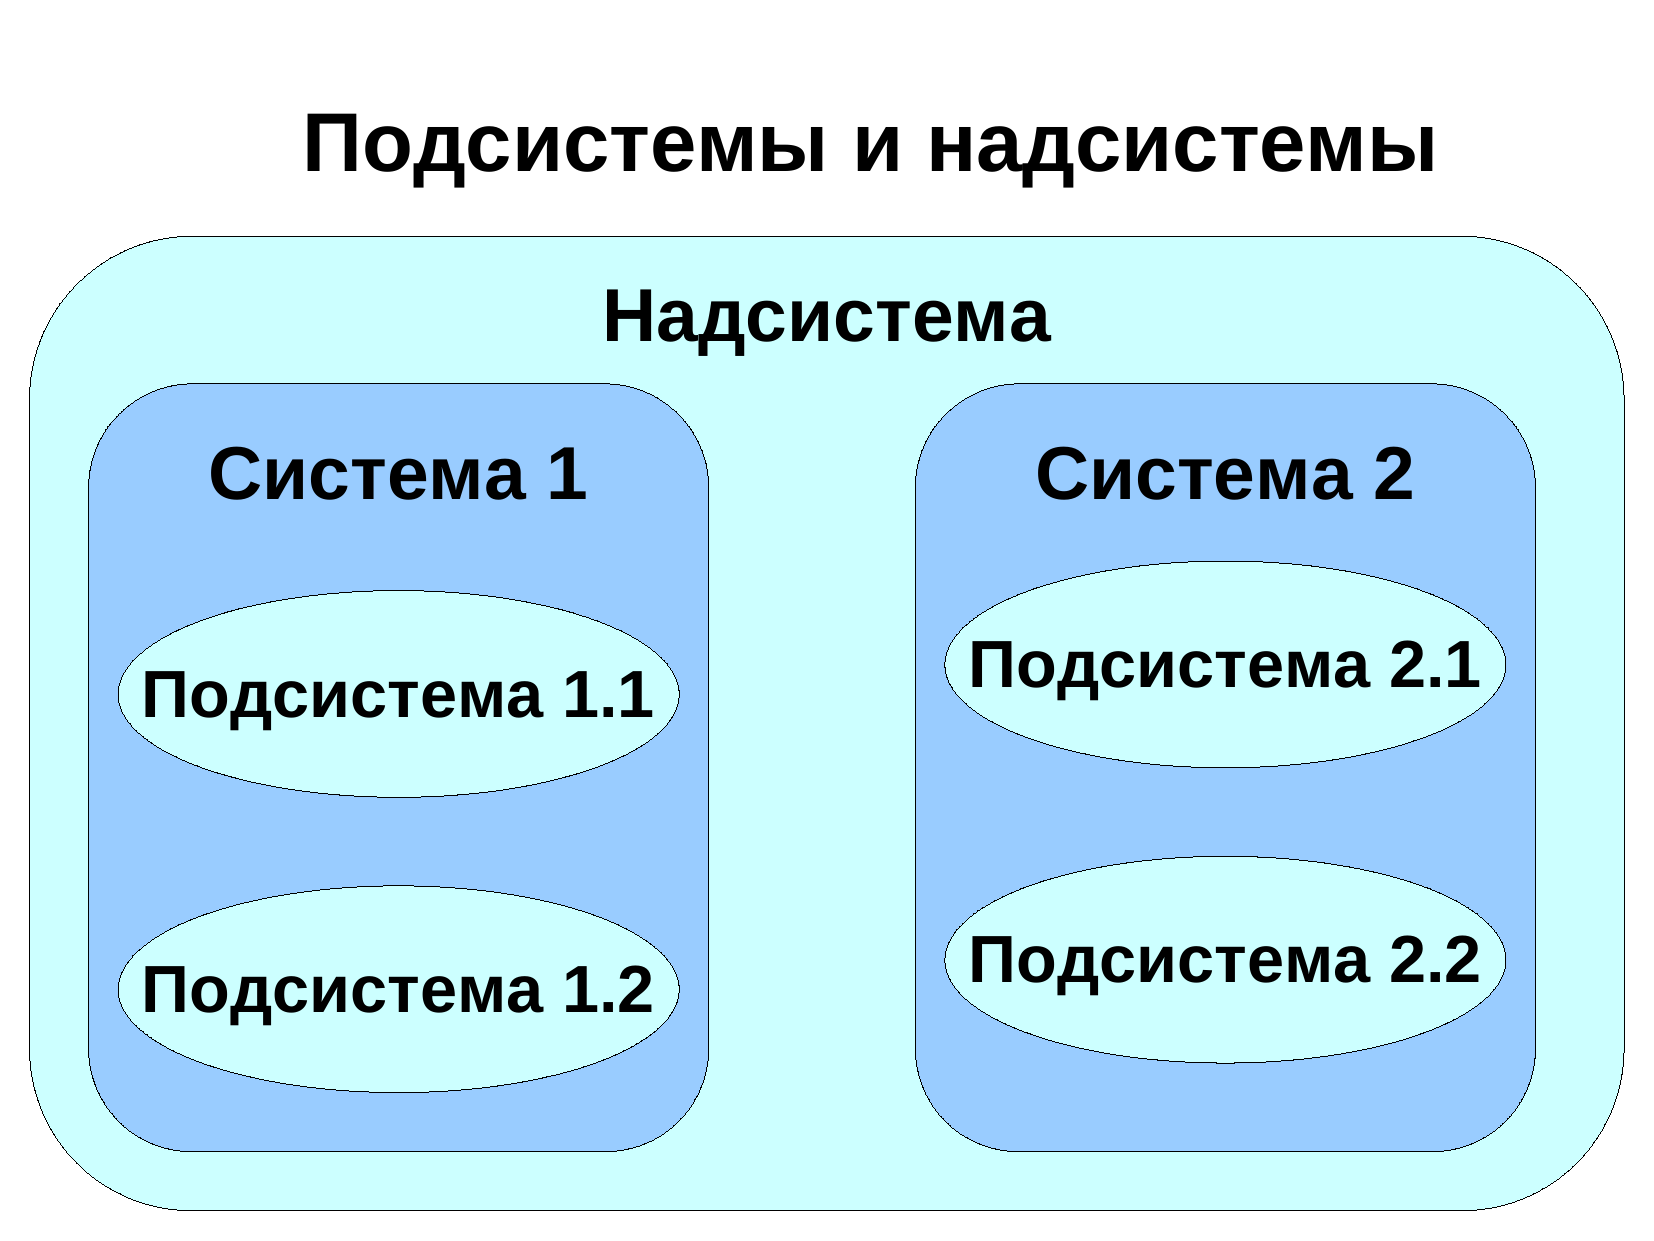

Подсистемы и надсистемы
Надсистема
Система 1
Система 2
Подсистема 2.1
Подсистема 1.1
Подсистема 2.2
Подсистема 1.2